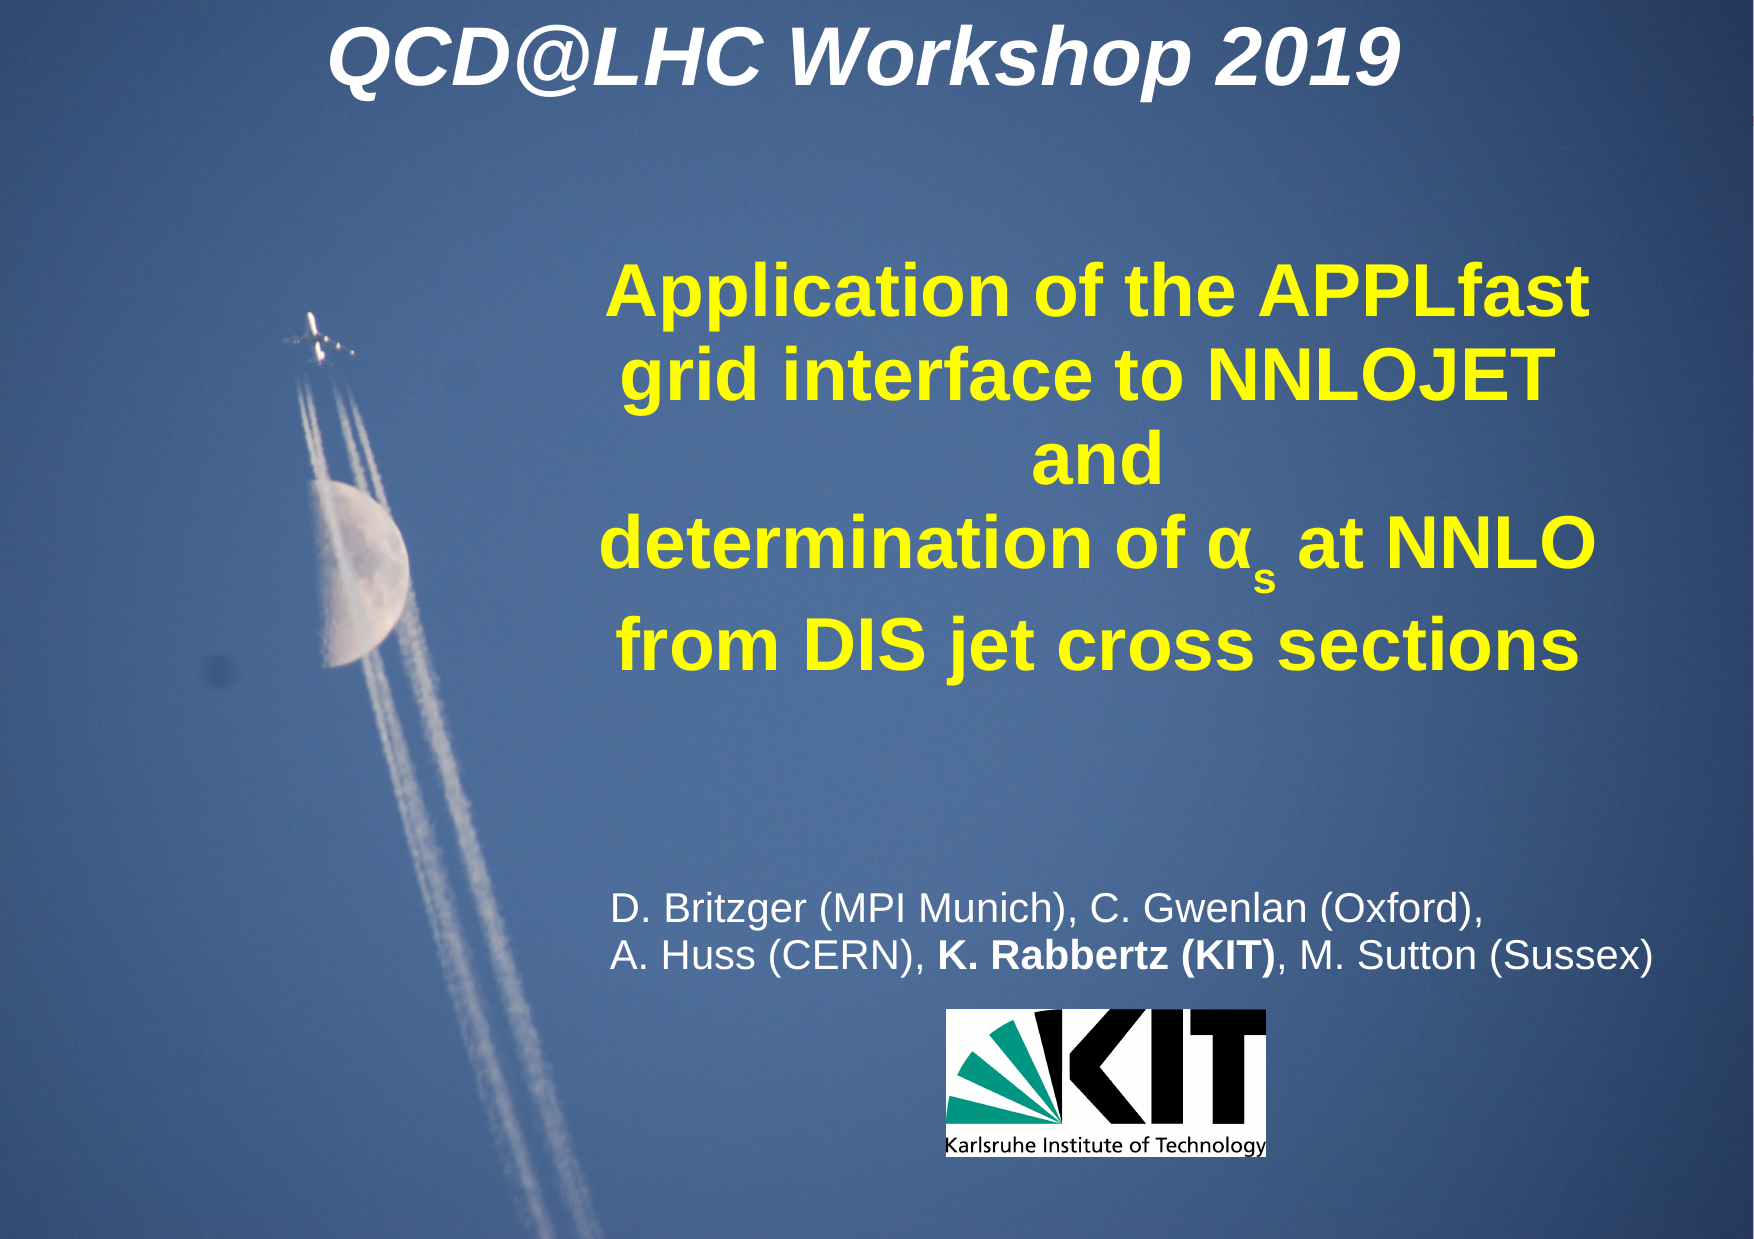

# QCD@LHC Workshop 2019
Application of the APPLfast
grid interface to NNLOJET
and
determination of αs at NNLO
from DIS jet cross sections
D. Britzger (MPI Munich), C. Gwenlan (Oxford),
A. Huss (CERN), K. Rabbertz (KIT), M. Sutton (Sussex)